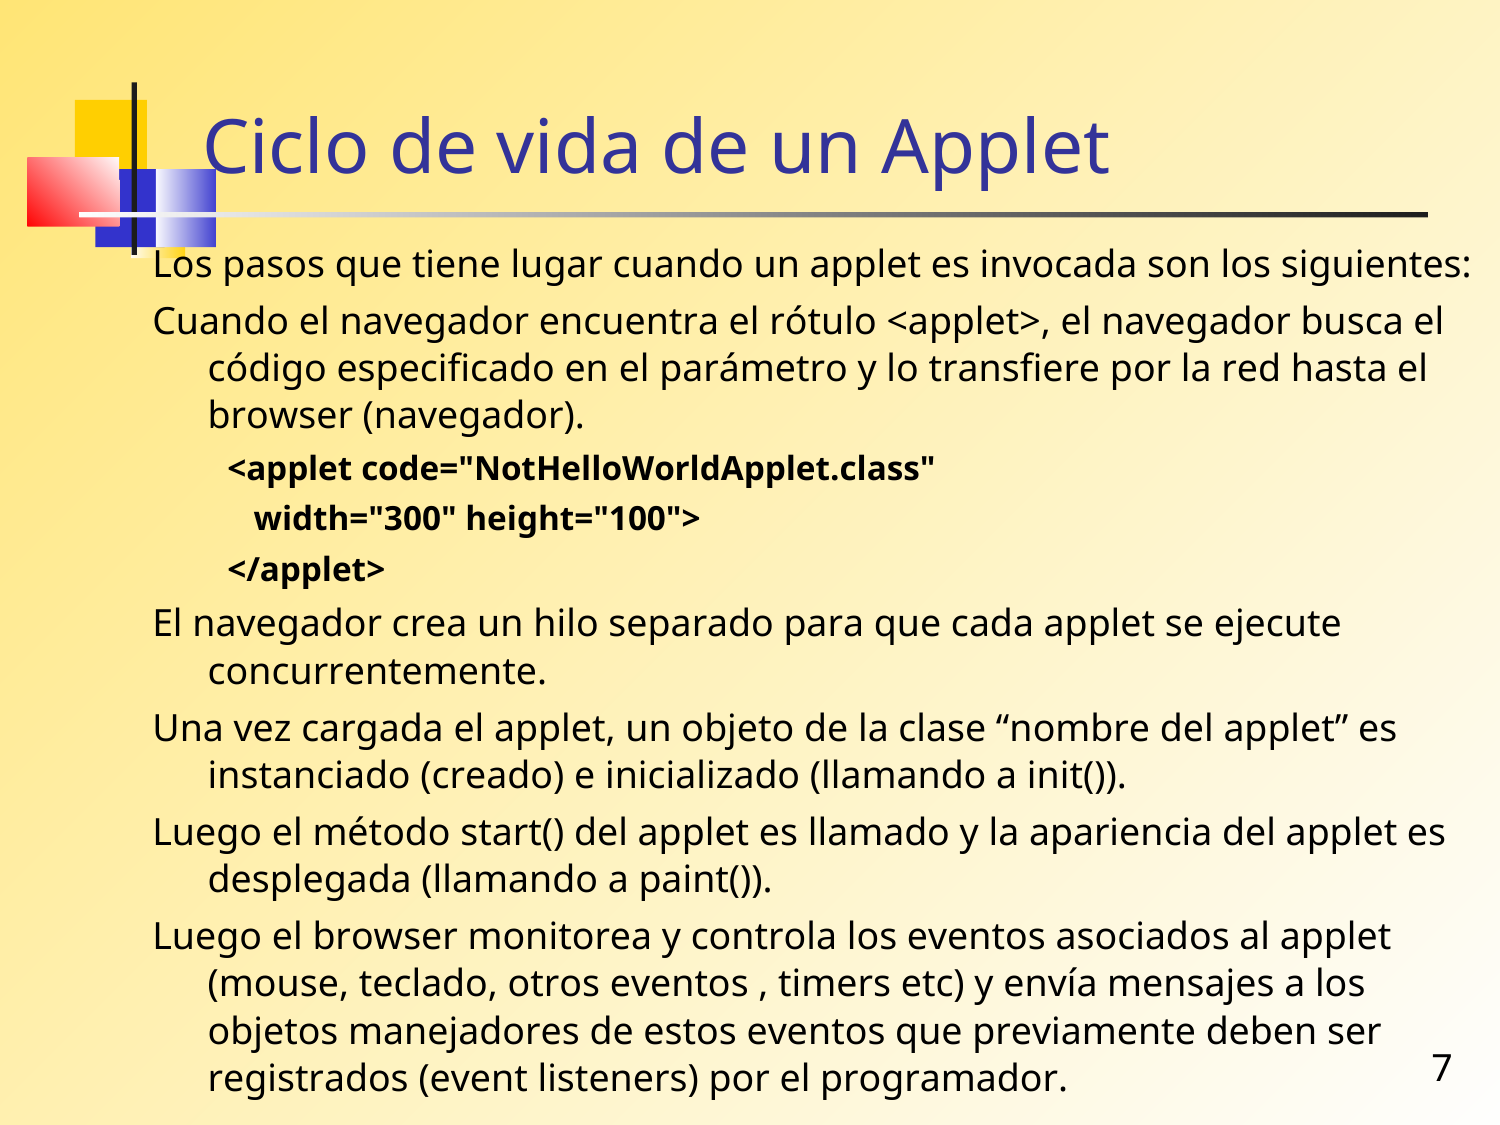

# Ciclo de vida de un Applet
Los pasos que tiene lugar cuando un applet es invocada son los siguientes:
Cuando el navegador encuentra el rótulo <applet>, el navegador busca el código especificado en el parámetro y lo transfiere por la red hasta el browser (navegador).
<applet code="NotHelloWorldApplet.class"
 width="300" height="100">
</applet>
El navegador crea un hilo separado para que cada applet se ejecute concurrentemente.
Una vez cargada el applet, un objeto de la clase “nombre del applet” es instanciado (creado) e inicializado (llamando a init()).
Luego el método start() del applet es llamado y la apariencia del applet es desplegada (llamando a paint()).
Luego el browser monitorea y controla los eventos asociados al applet (mouse, teclado, otros eventos , timers etc) y envía mensajes a los objetos manejadores de estos eventos que previamente deben ser registrados (event listeners) por el programador.